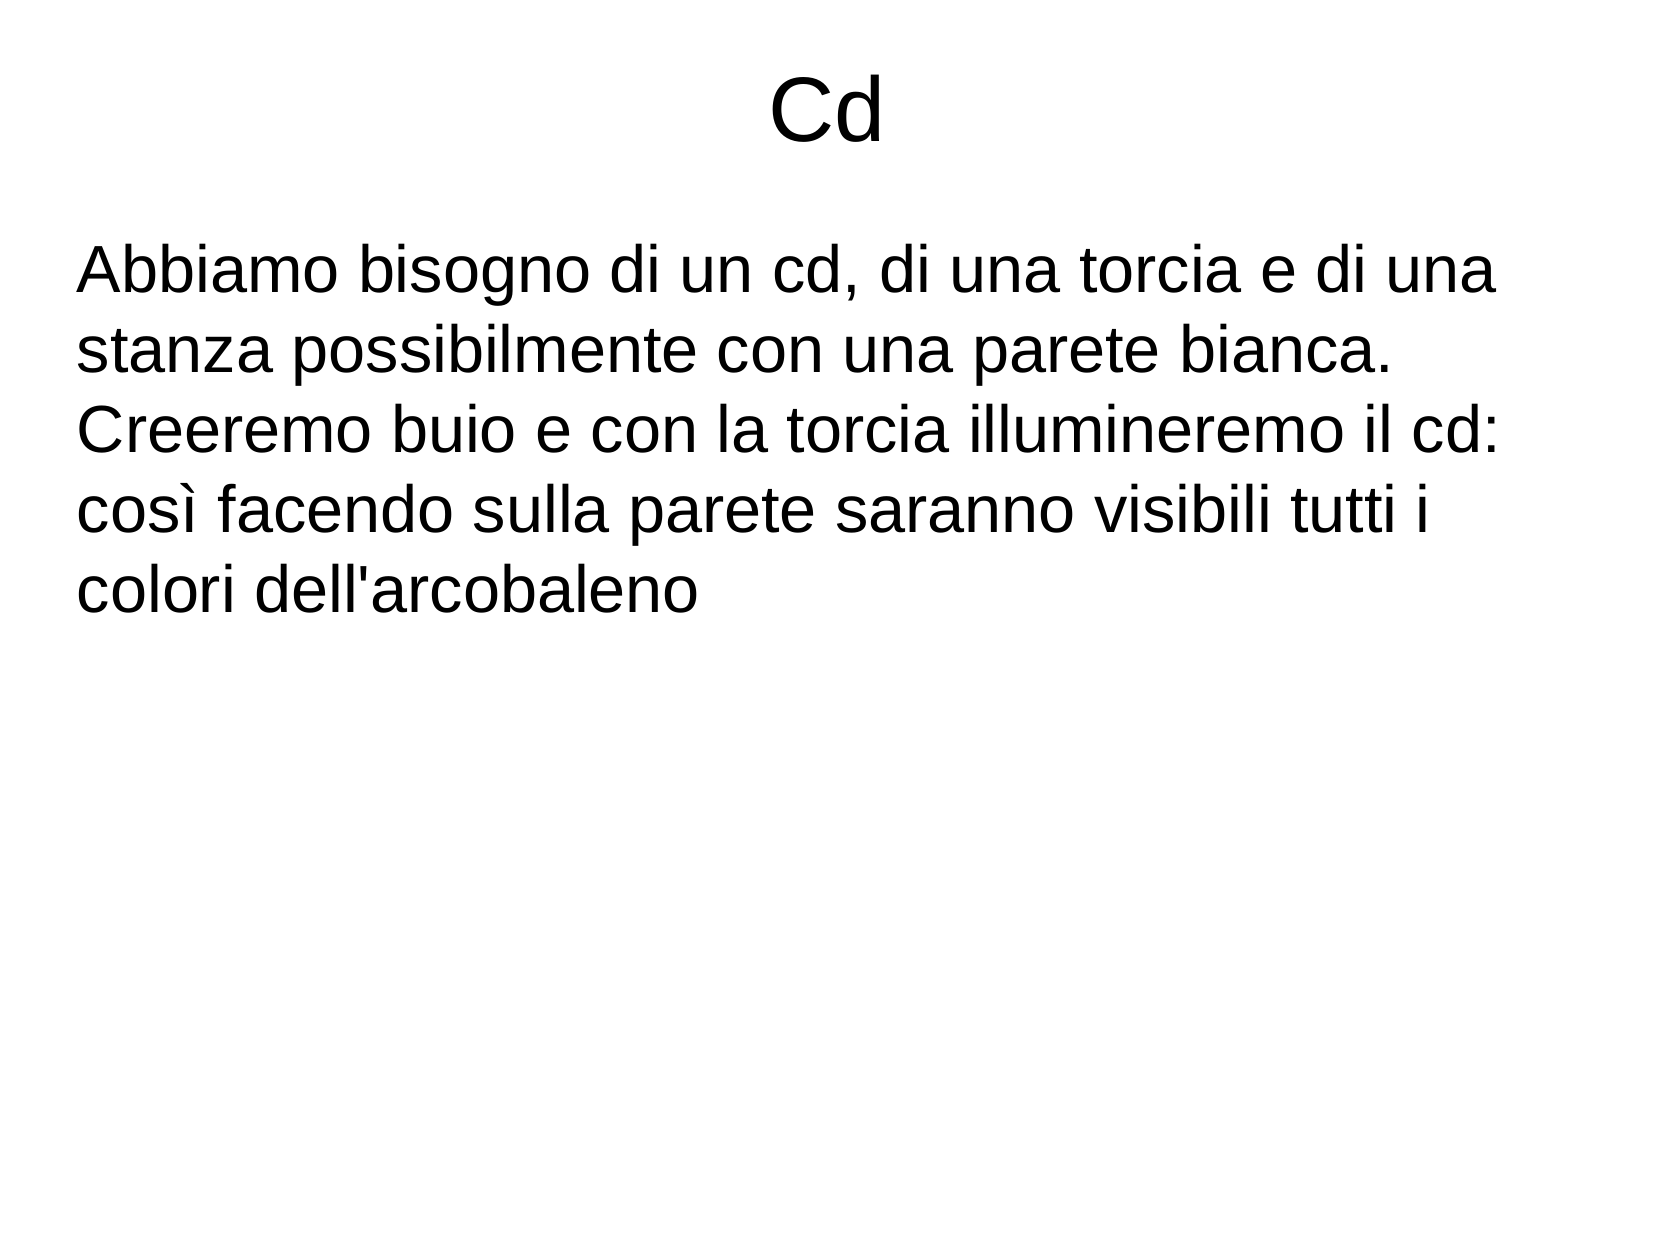

# Cd
Abbiamo bisogno di un cd, di una torcia e di una stanza possibilmente con una parete bianca. Creeremo buio e con la torcia illumineremo il cd: così facendo sulla parete saranno visibili tutti i colori dell'arcobaleno